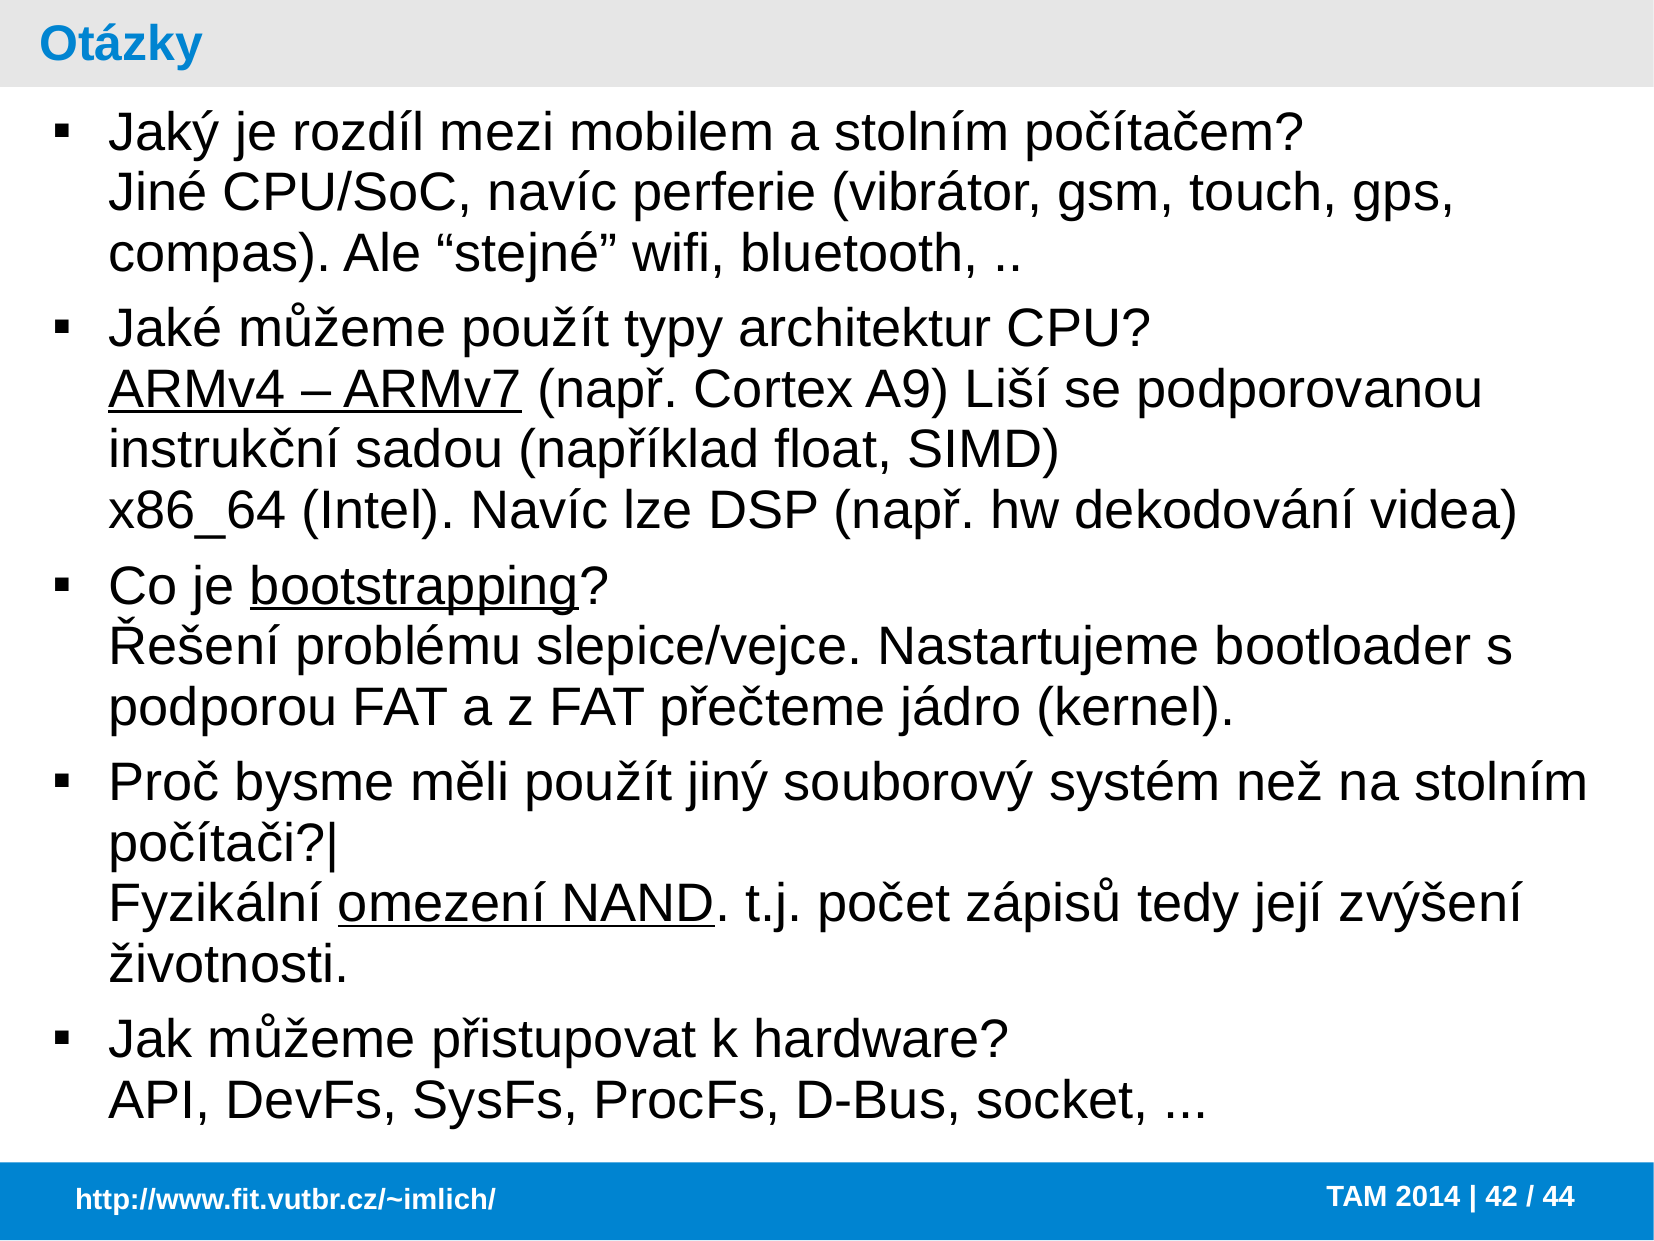

# Otázky
Jaký je rozdíl mezi mobilem a stolním počítačem?
Jiné CPU/SoC, navíc perferie (vibrátor, gsm, touch, gps, compas). Ale “stejné” wifi, bluetooth, ..
Jaké můžeme použít typy architektur CPU?
ARMv4 – ARMv7 (např. Cortex A9) Liší se podporovanou instrukční sadou (například float, SIMD)
x86_64 (Intel). Navíc lze DSP (např. hw dekodování videa)
Co je bootstrapping?
Řešení problému slepice/vejce. Nastartujeme bootloader s podporou FAT a z FAT přečteme jádro (kernel).
Proč bysme měli použít jiný souborový systém než na stolním počítači?|
Fyzikální omezení NAND. t.j. počet zápisů tedy její zvýšení životnosti.
Jak můžeme přistupovat k hardware?
API, DevFs, SysFs, ProcFs, D-Bus, socket, ...